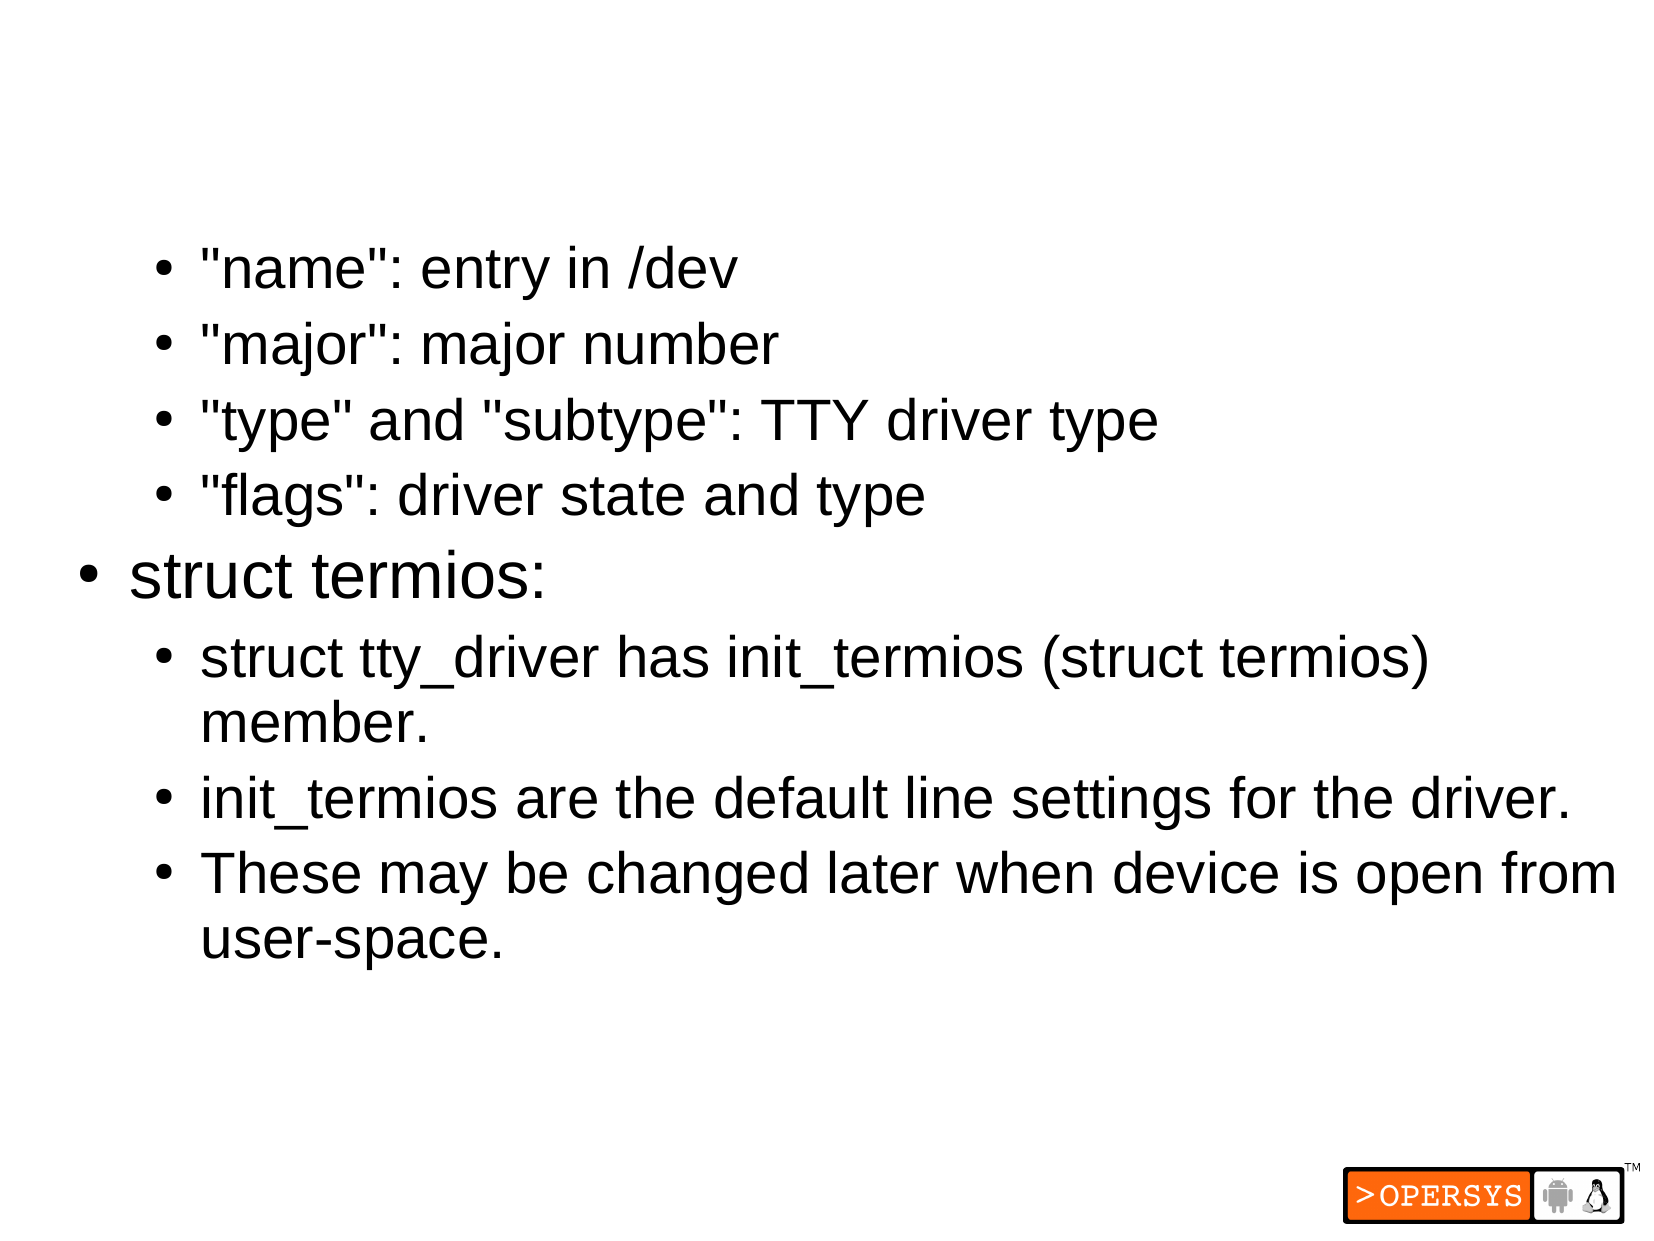

# "name": entry in /dev
"major": major number
"type" and "subtype": TTY driver type
"flags": driver state and type
struct termios:
struct tty_driver has init_termios (struct termios) member.
init_termios are the default line settings for the driver.
These may be changed later when device is open from user-space.